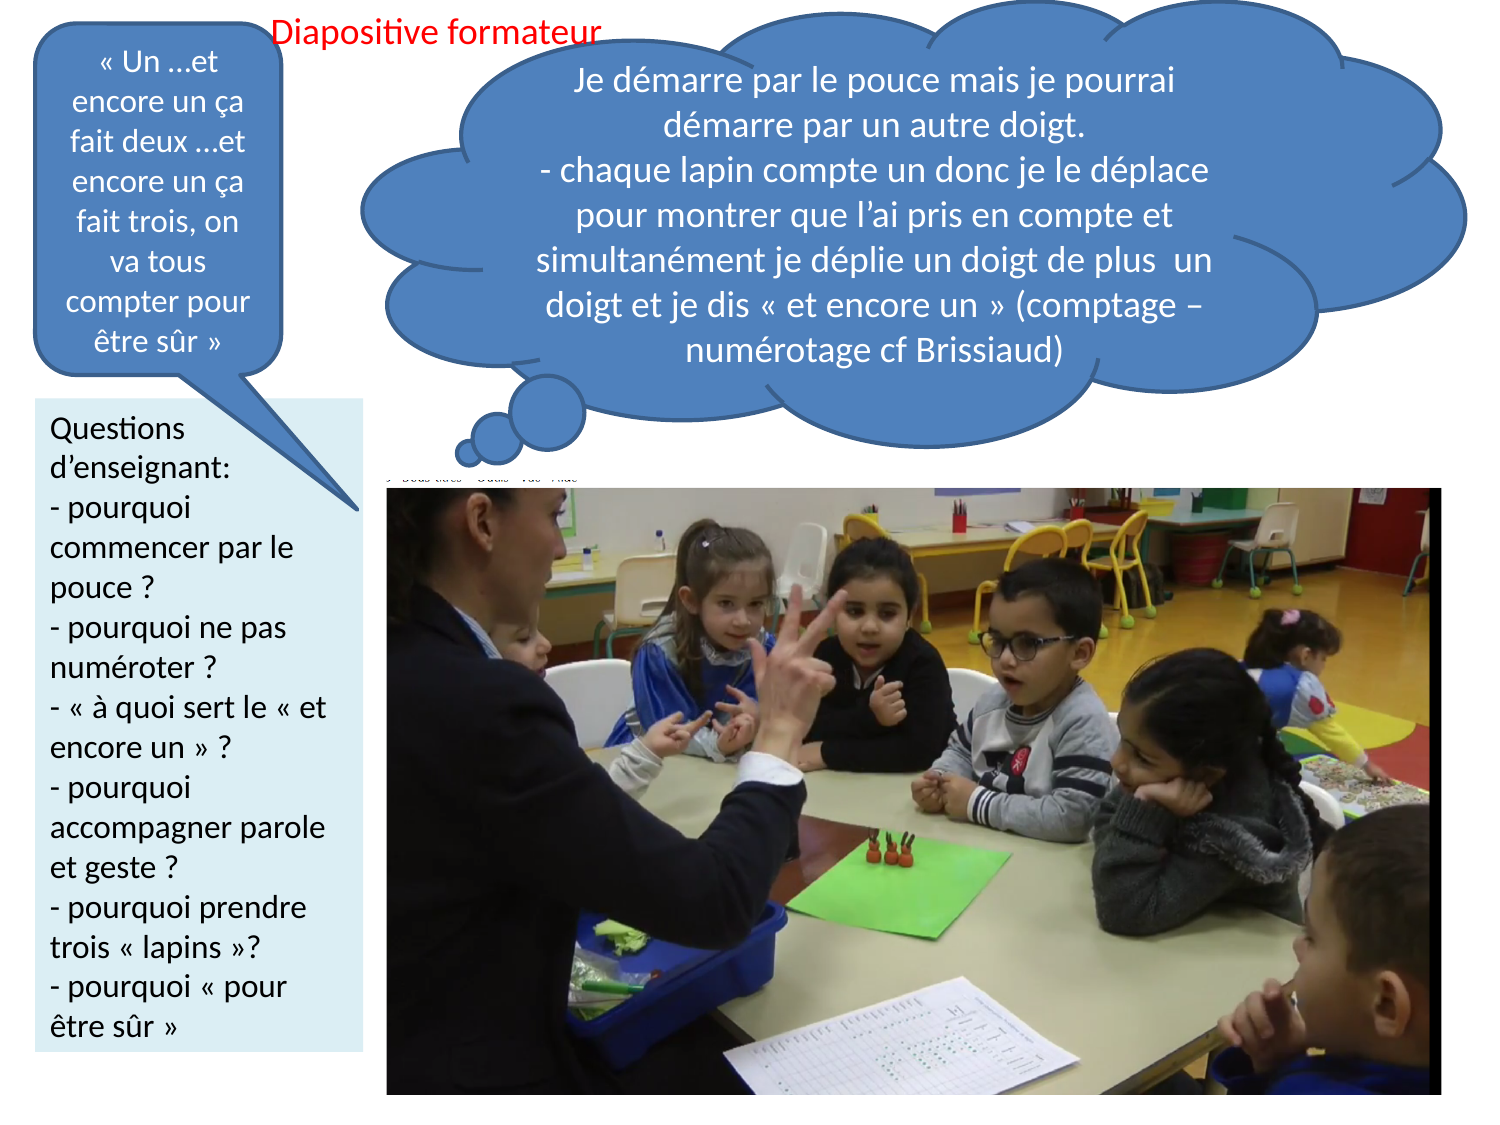

Diapositive formateur
Je démarre par le pouce mais je pourrai démarre par un autre doigt.
- chaque lapin compte un donc je le déplace pour montrer que l’ai pris en compte et simultanément je déplie un doigt de plus un doigt et je dis « et encore un » (comptage –numérotage cf Brissiaud)
« Un …et encore un ça fait deux …et encore un ça fait trois, on va tous compter pour être sûr »
Questions d’enseignant:
- pourquoi commencer par le pouce ?
- pourquoi ne pas numéroter ?
- « à quoi sert le « et encore un » ?
- pourquoi accompagner parole et geste ?
- pourquoi prendre trois « lapins »?
- pourquoi « pour être sûr »